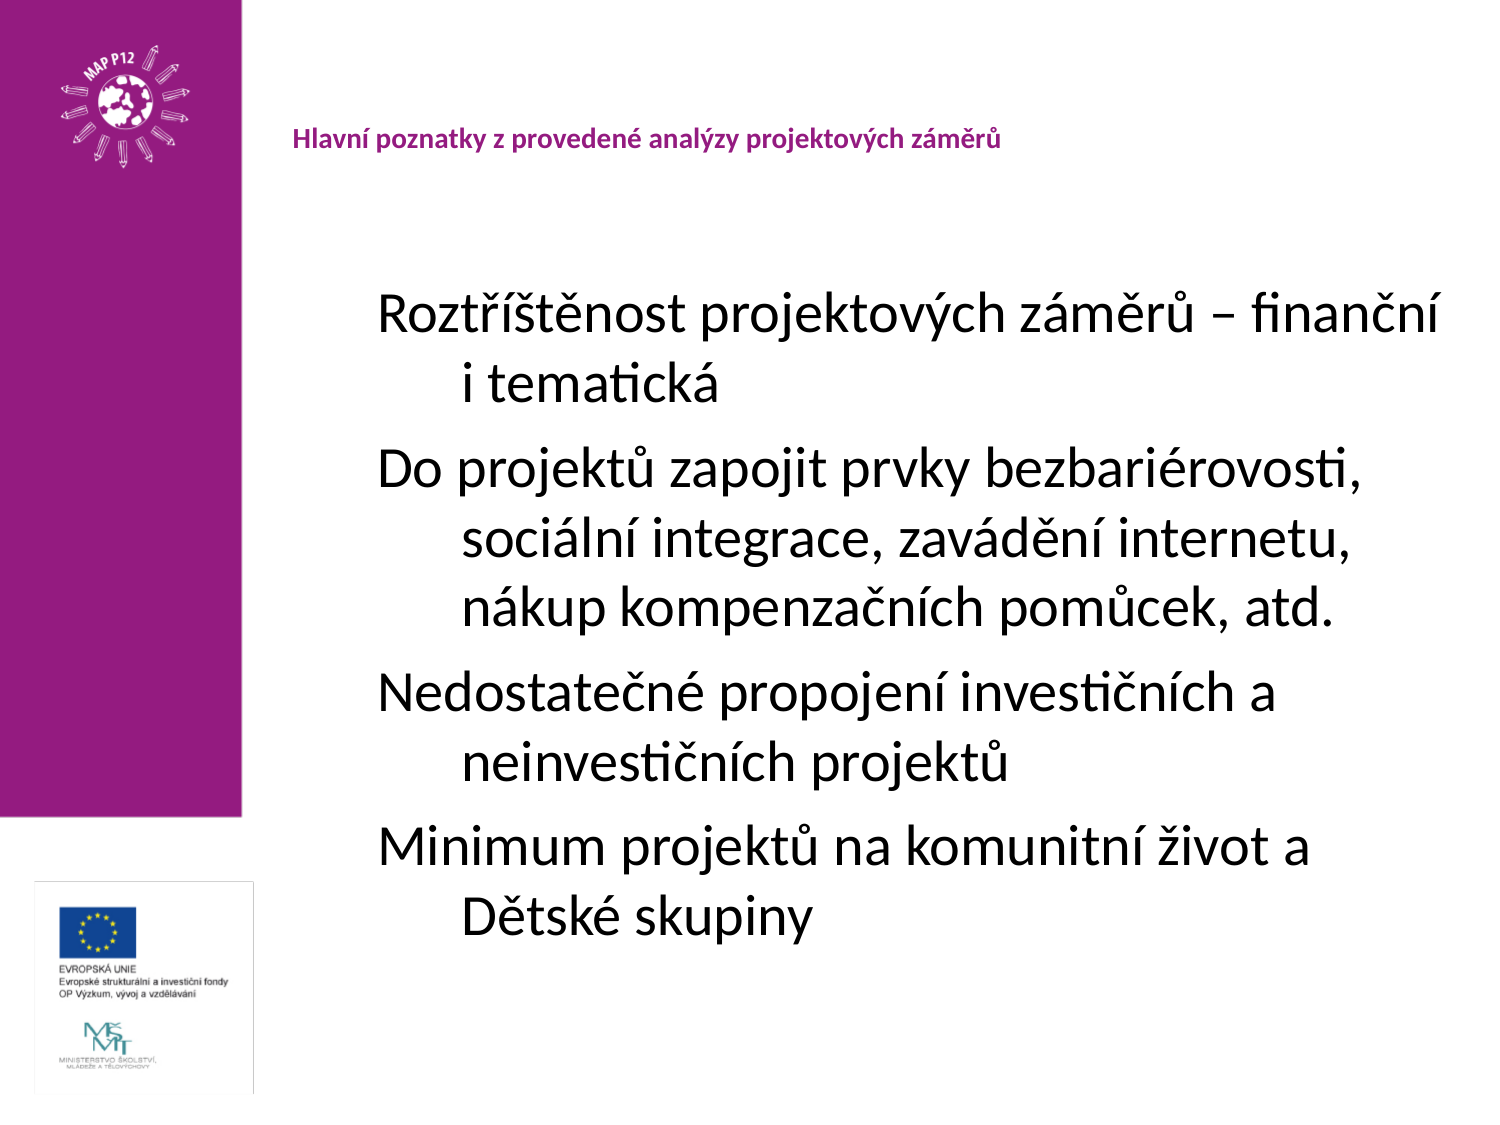

# Hlavní poznatky z provedené analýzy projektových záměrů
Roztříštěnost projektových záměrů – finanční i tematická
Do projektů zapojit prvky bezbariérovosti, sociální integrace, zavádění internetu, nákup kompenzačních pomůcek, atd.
Nedostatečné propojení investičních a neinvestičních projektů
Minimum projektů na komunitní život a Dětské skupiny